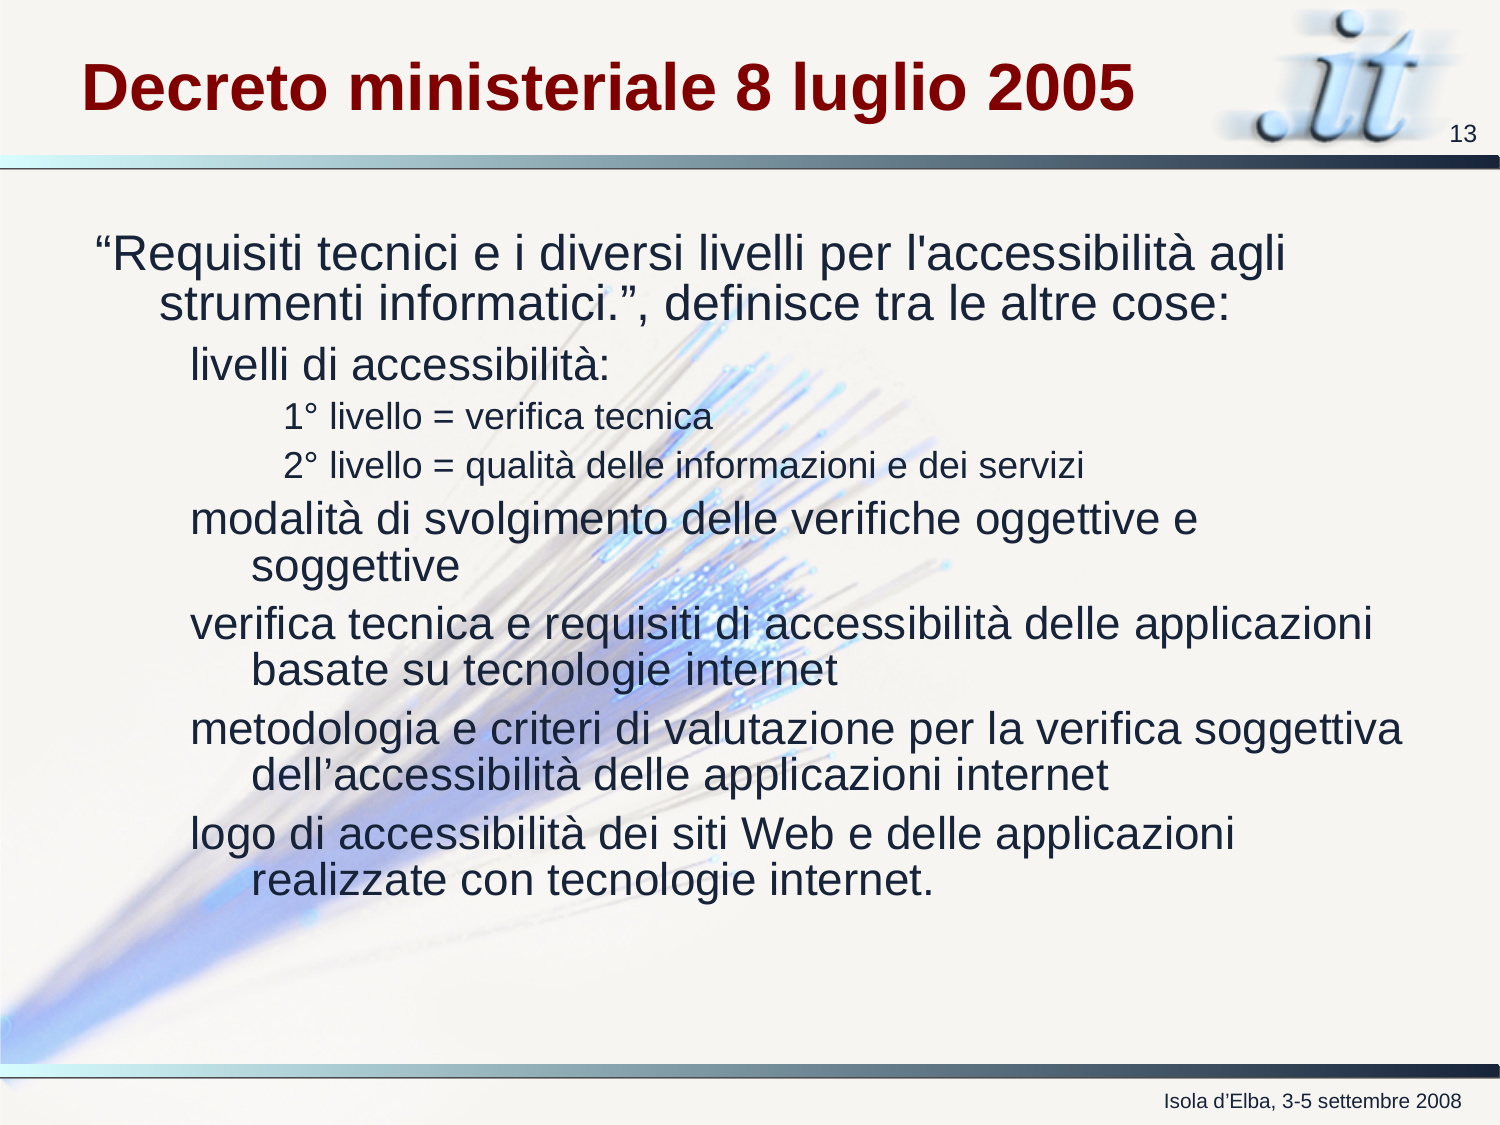

# Decreto ministeriale 8 luglio 2005
“Requisiti tecnici e i diversi livelli per l'accessibilità agli strumenti informatici.”, definisce tra le altre cose:
livelli di accessibilità:
1° livello = verifica tecnica
2° livello = qualità delle informazioni e dei servizi
modalità di svolgimento delle verifiche oggettive e soggettive
verifica tecnica e requisiti di accessibilità delle applicazioni basate su tecnologie internet
metodologia e criteri di valutazione per la verifica soggettiva dell’accessibilità delle applicazioni internet
logo di accessibilità dei siti Web e delle applicazioni realizzate con tecnologie internet.